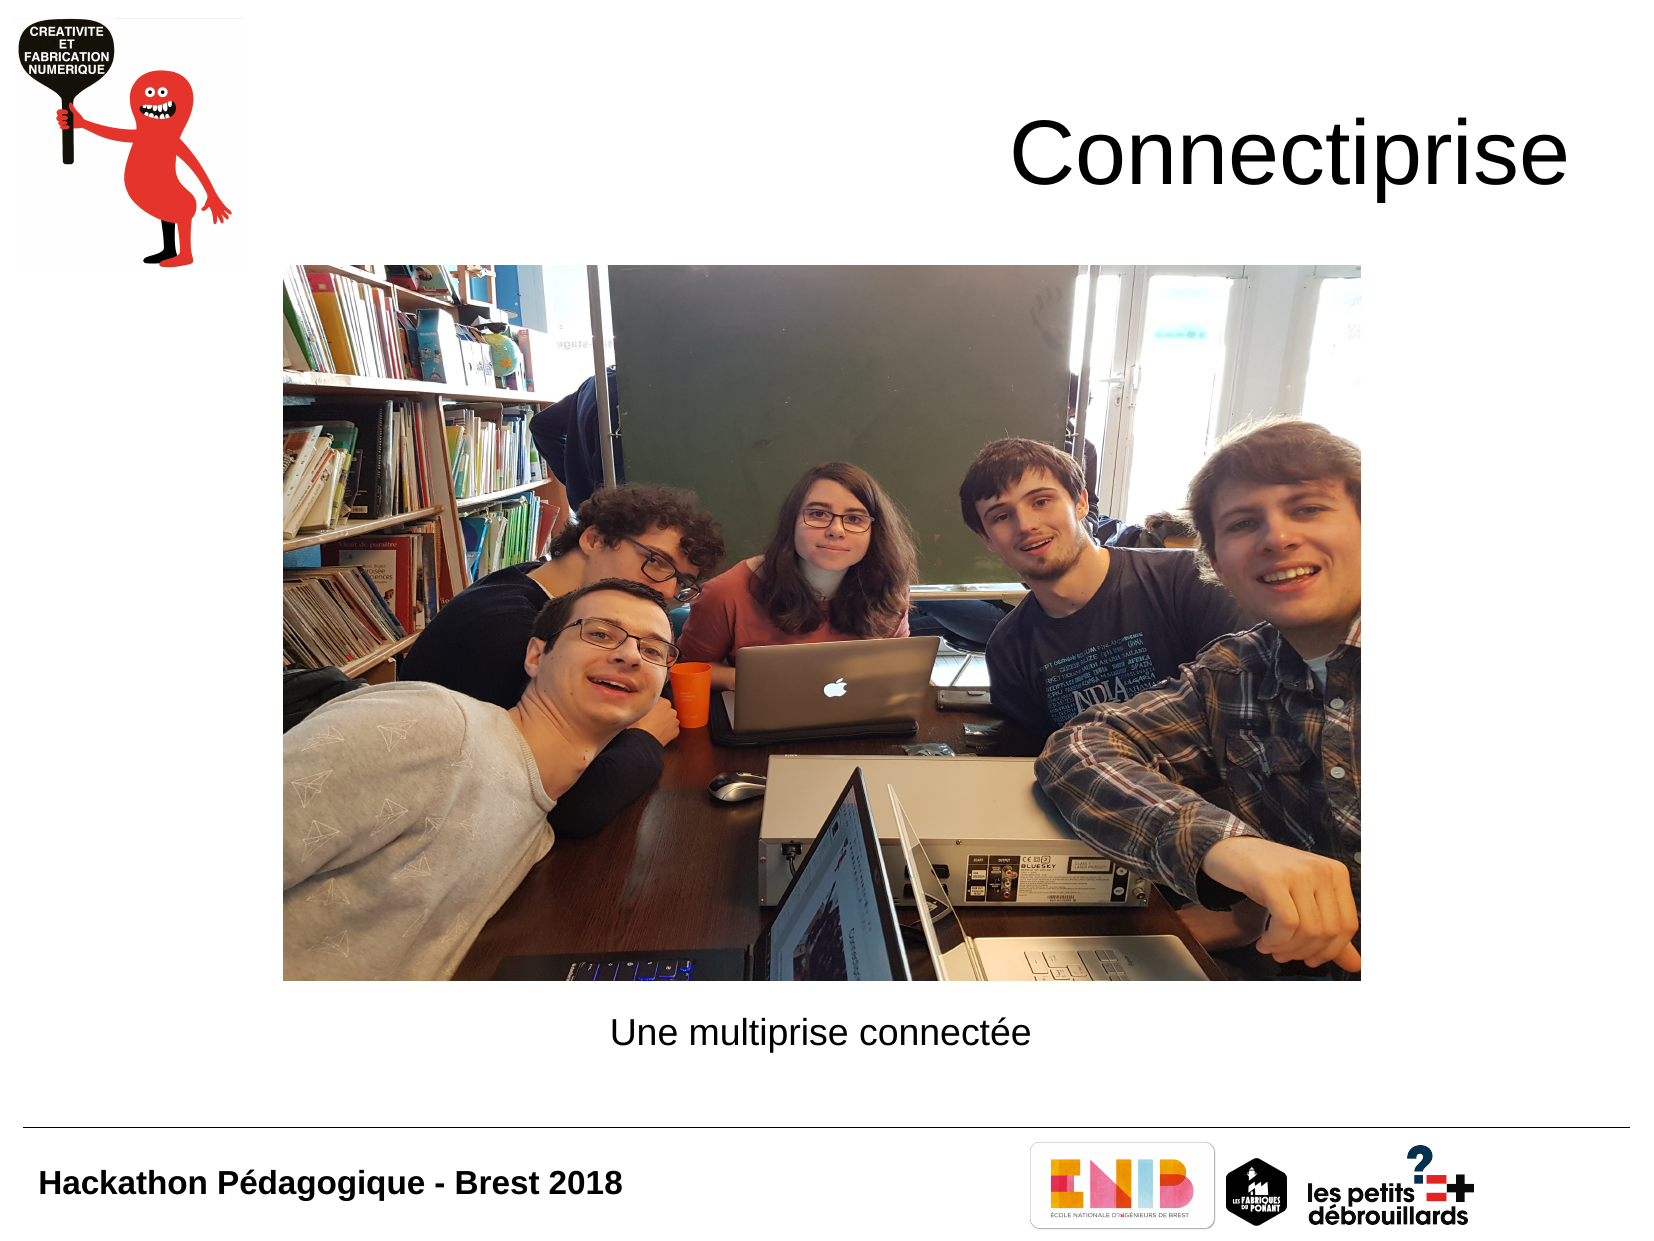

# Connectiprise
Une multiprise connectée
Hackathon Pédagogique - Brest 2018